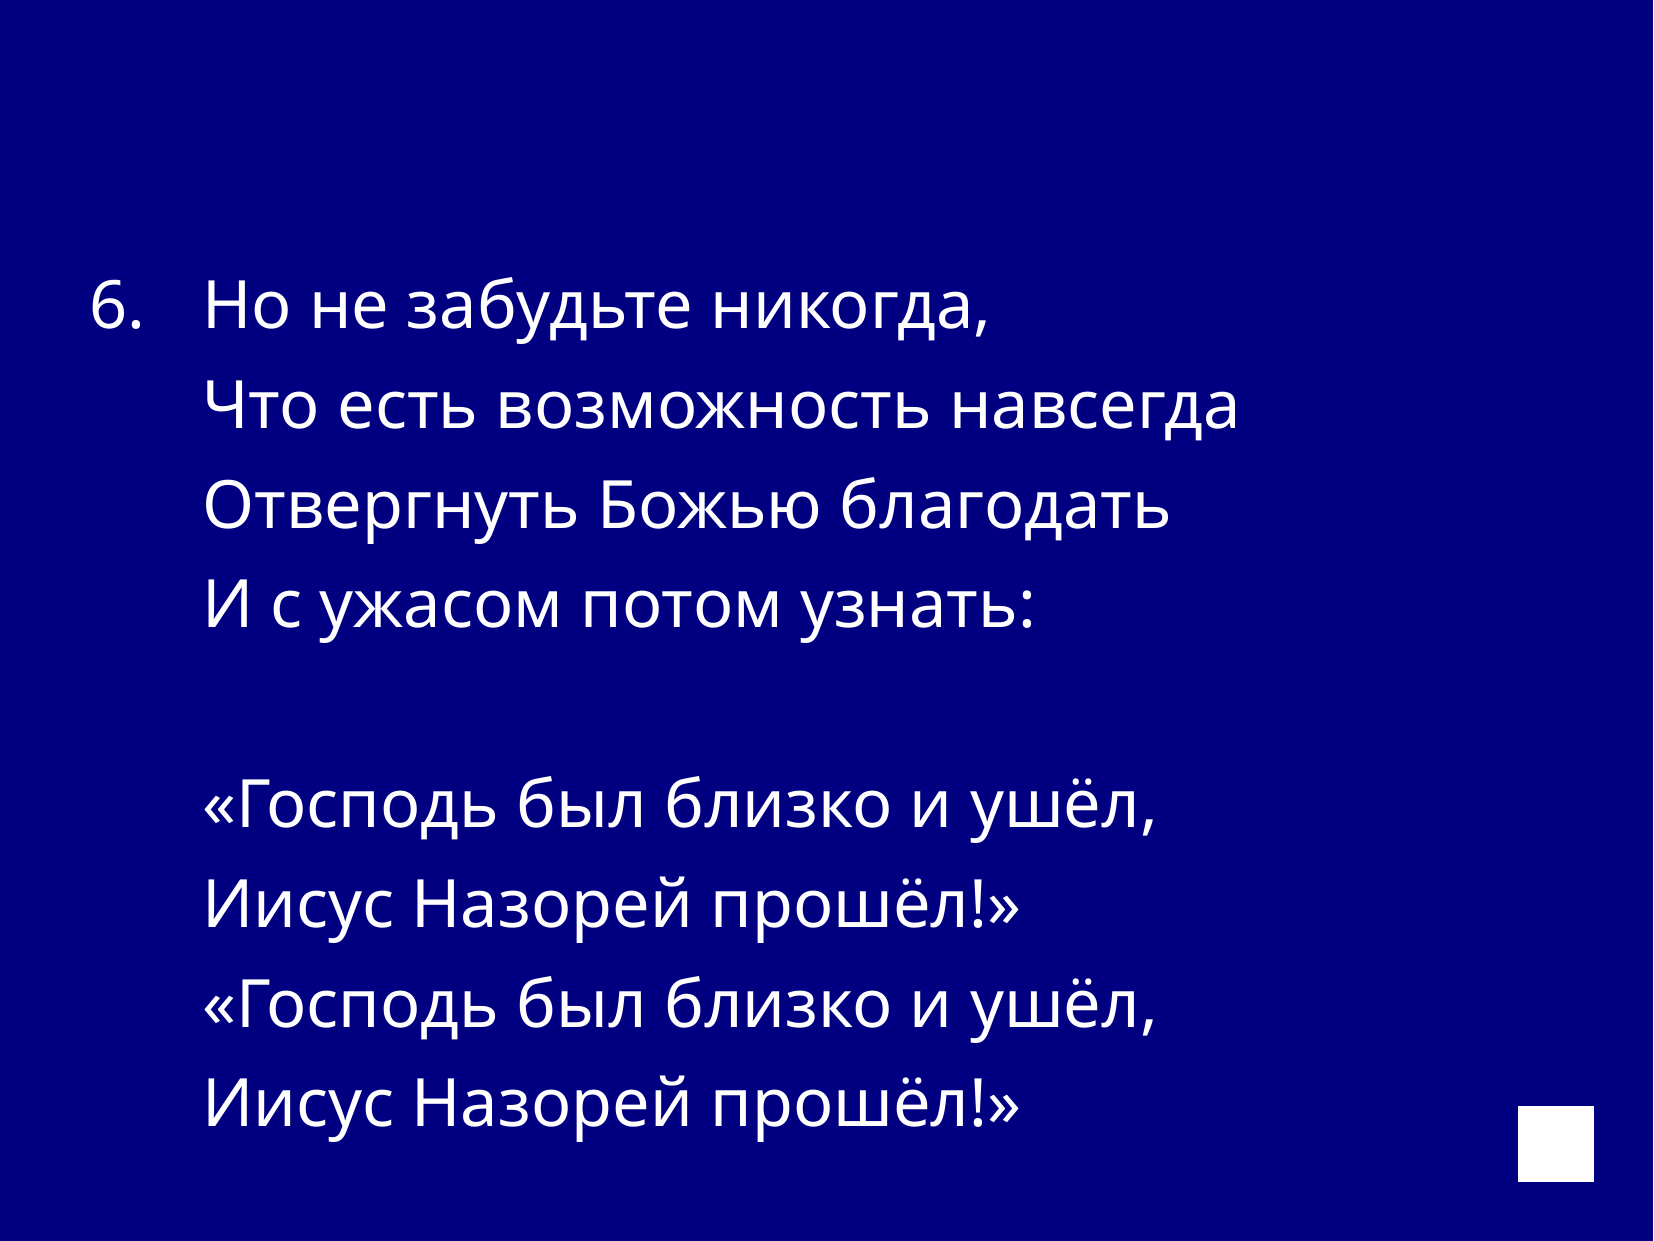

6.	Но не забудьте никогда,
	Что есть возможность навсегда
	Отвергнуть Божью благодать
	И с ужасом потом узнать:
	«Господь был близко и ушёл,
	Иисус Назорей прошёл!»
	«Господь был близко и ушёл,
	Иисус Назорей прошёл!»